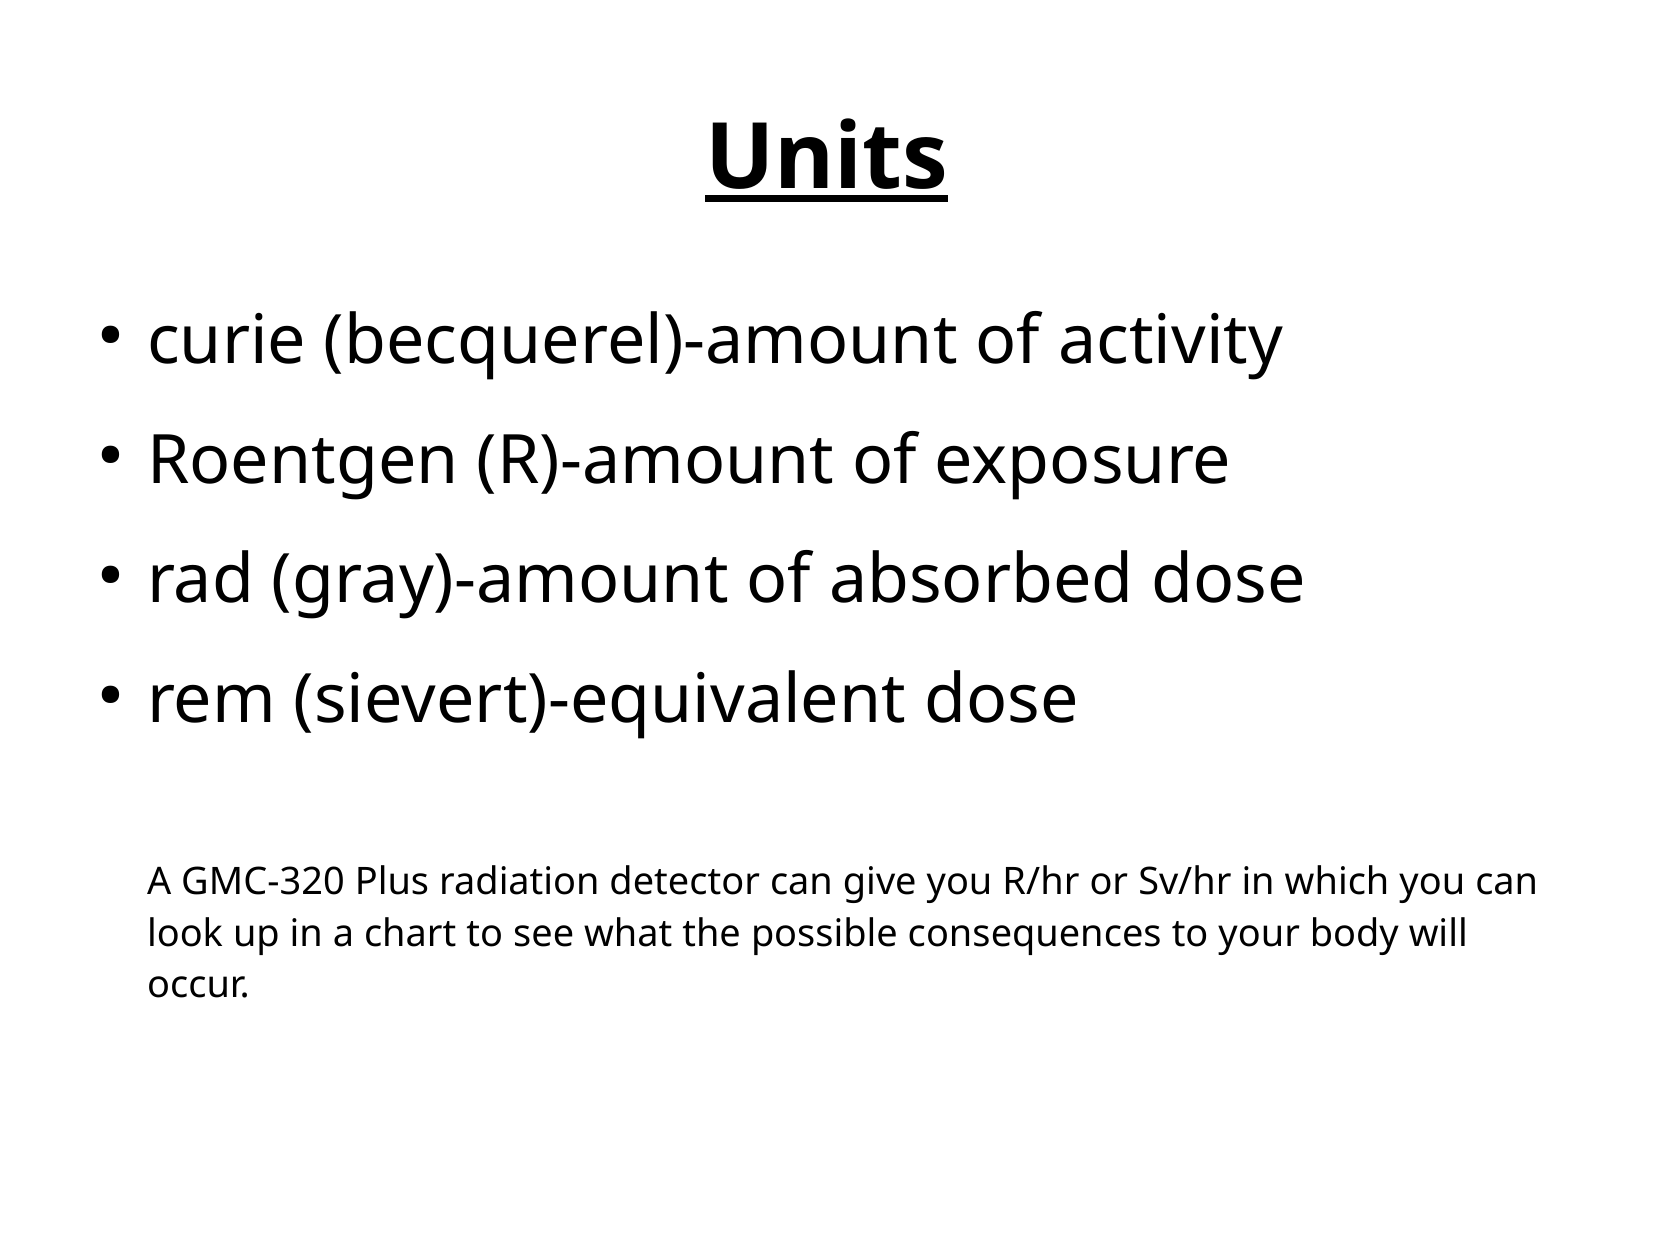

# Units
curie (becquerel)-amount of activity
Roentgen (R)-amount of exposure
rad (gray)-amount of absorbed dose
rem (sievert)-equivalent dose
A GMC-320 Plus radiation detector can give you R/hr or Sv/hr in which you can look up in a chart to see what the possible consequences to your body will occur.